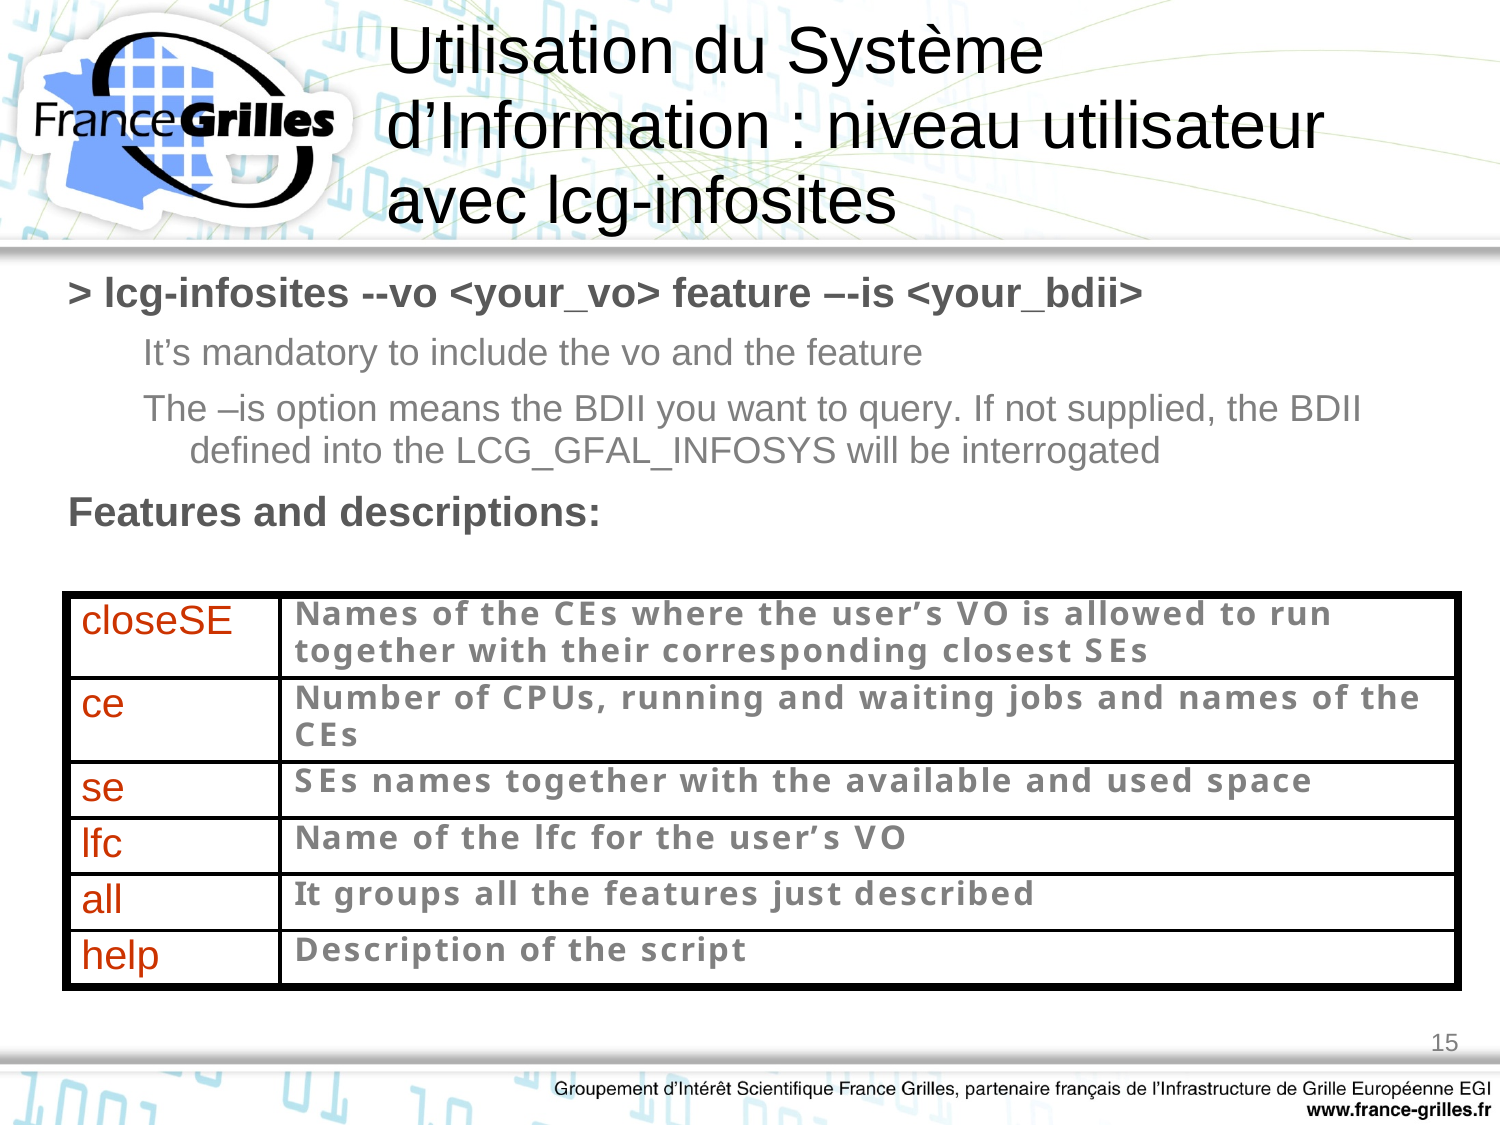

# Utilisation du Système d’Information : niveau utilisateur avec lcg-infosites
> lcg-infosites --vo <your_vo> feature –-is <your_bdii>
It’s mandatory to include the vo and the feature
The –is option means the BDII you want to query. If not supplied, the BDII defined into the LCG_GFAL_INFOSYS will be interrogated
Features and descriptions:
15